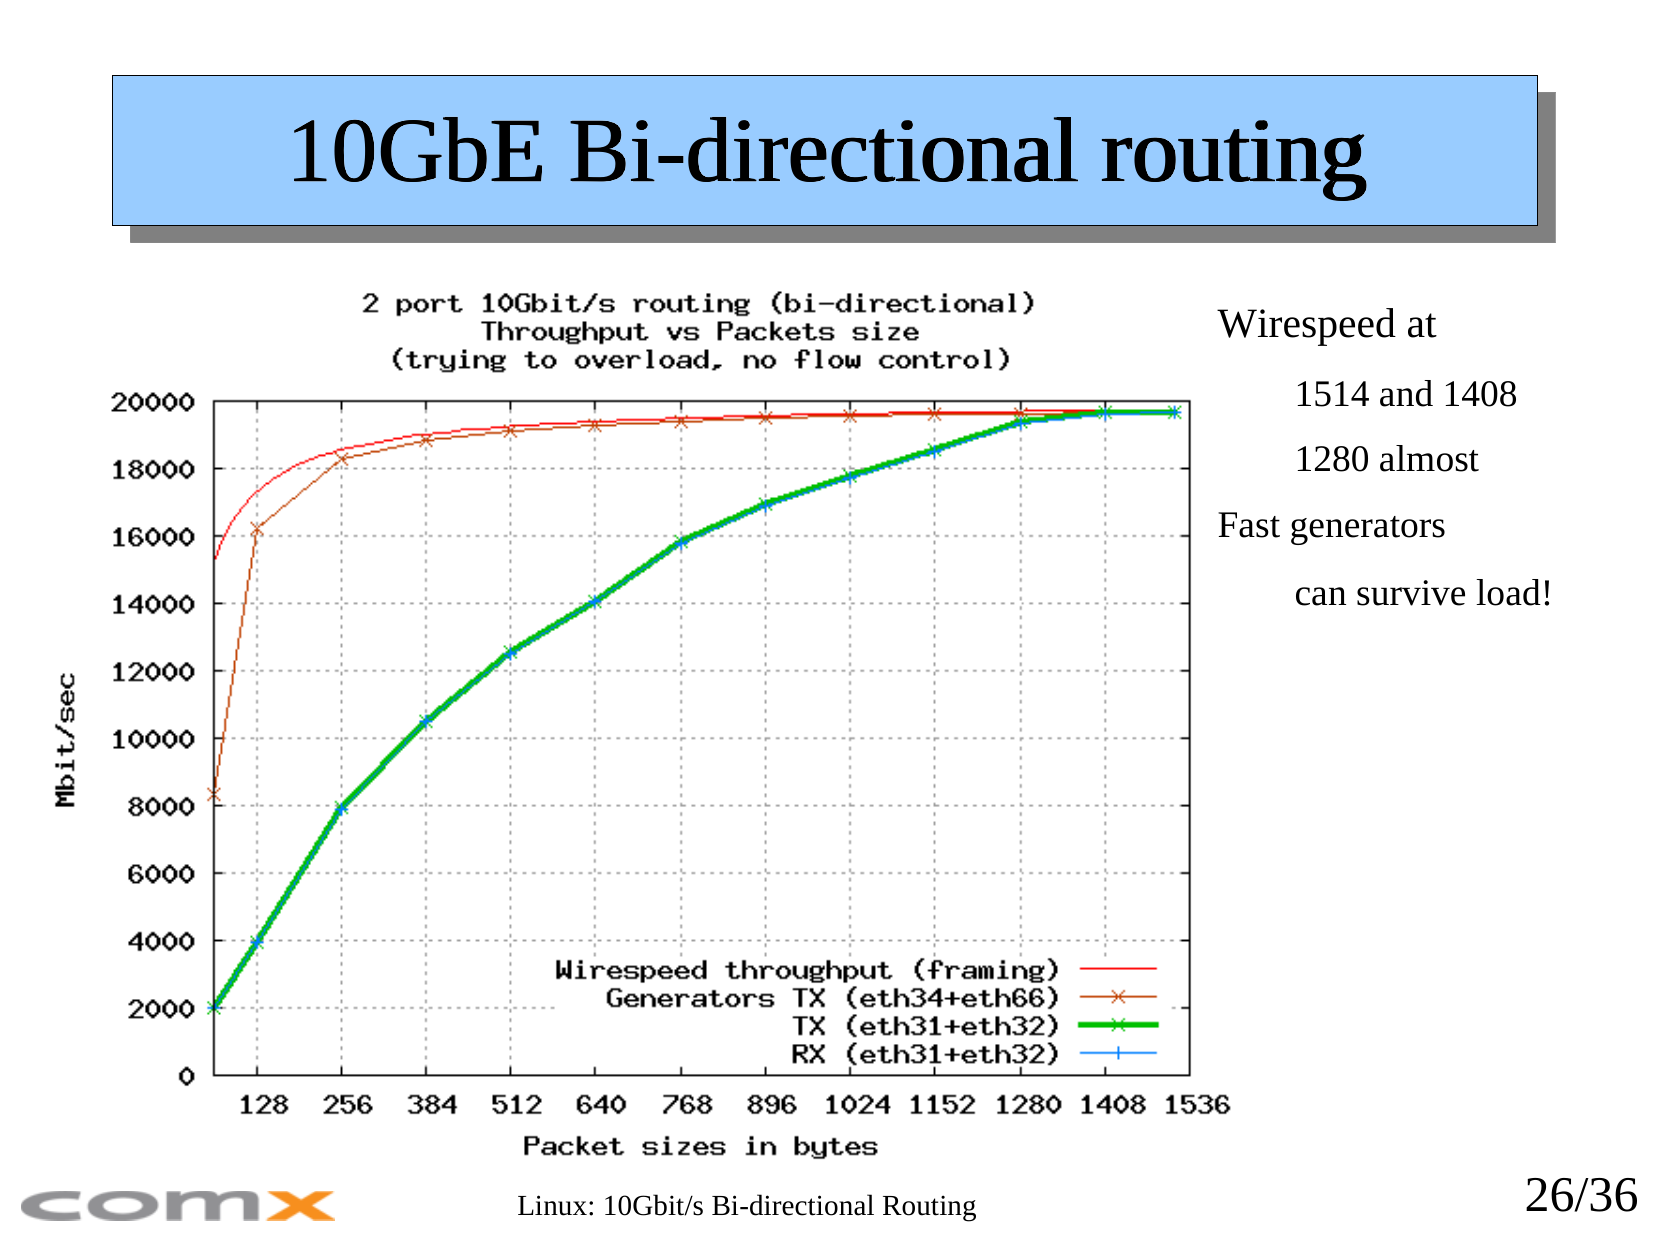

# 10GbE Bi-directional routing
Wirespeed at
1514 and 1408
1280 almost
Fast generators
can survive load!